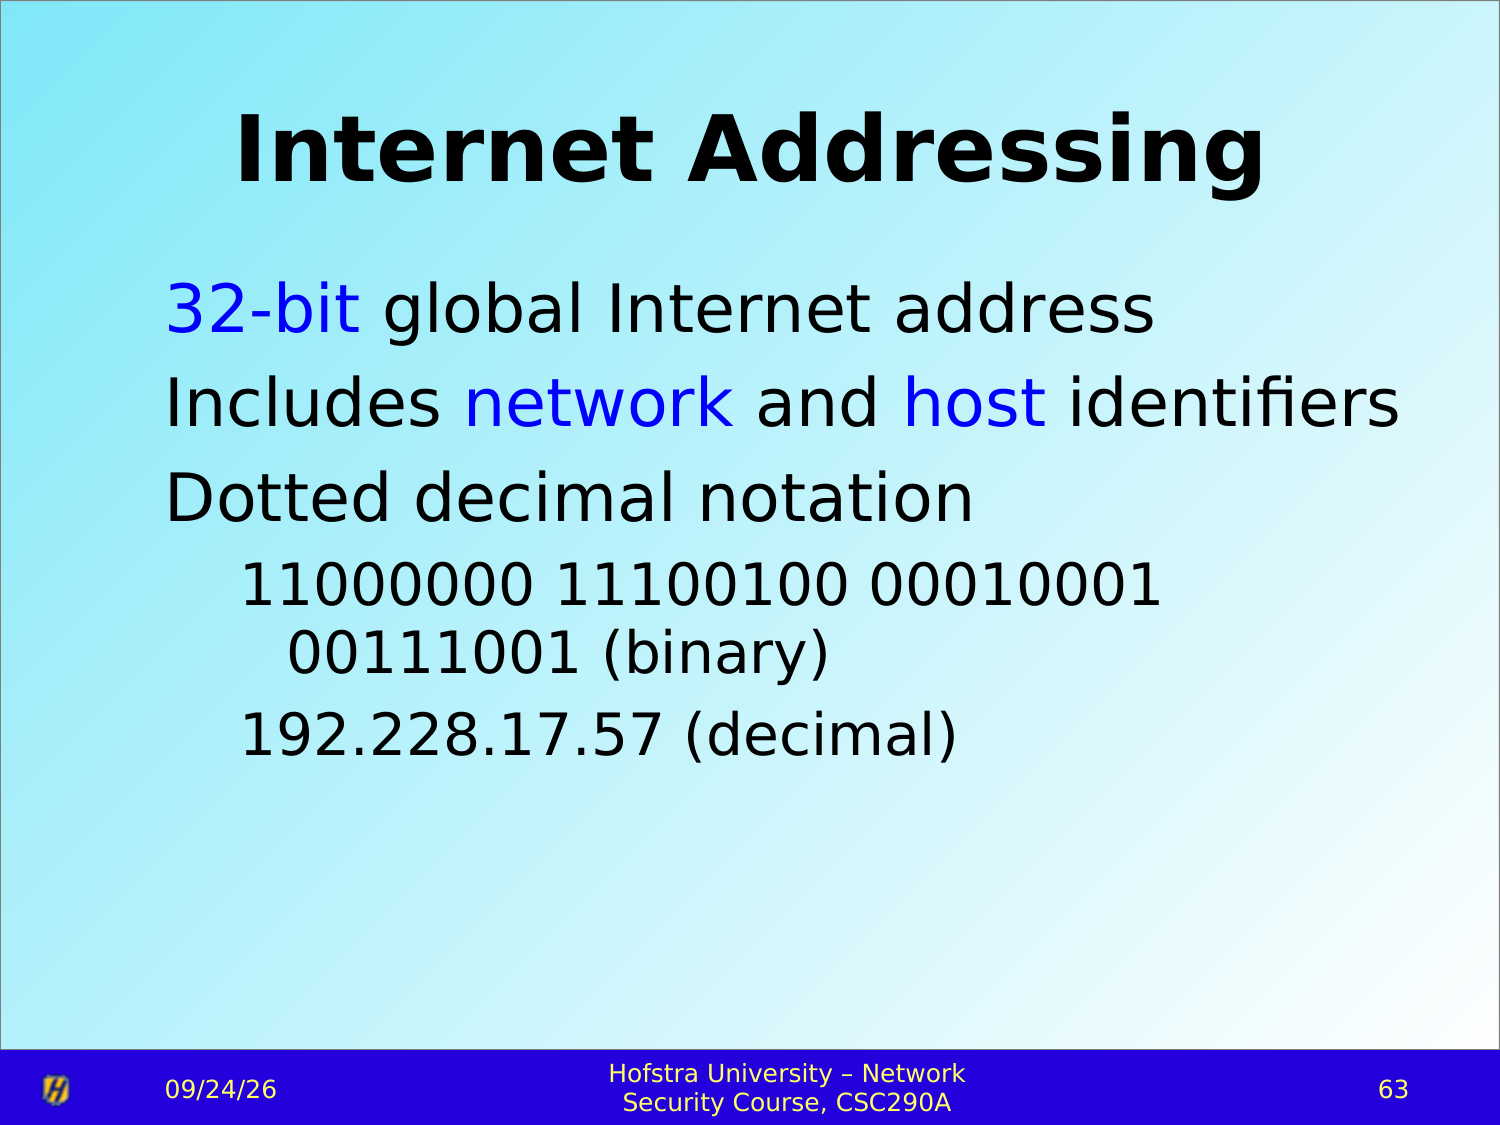

# Internet Addressing
32-bit global Internet address
Includes network and host identifiers
Dotted decimal notation
11000000 11100100 00010001 00111001 (binary)
192.228.17.57 (decimal)
63